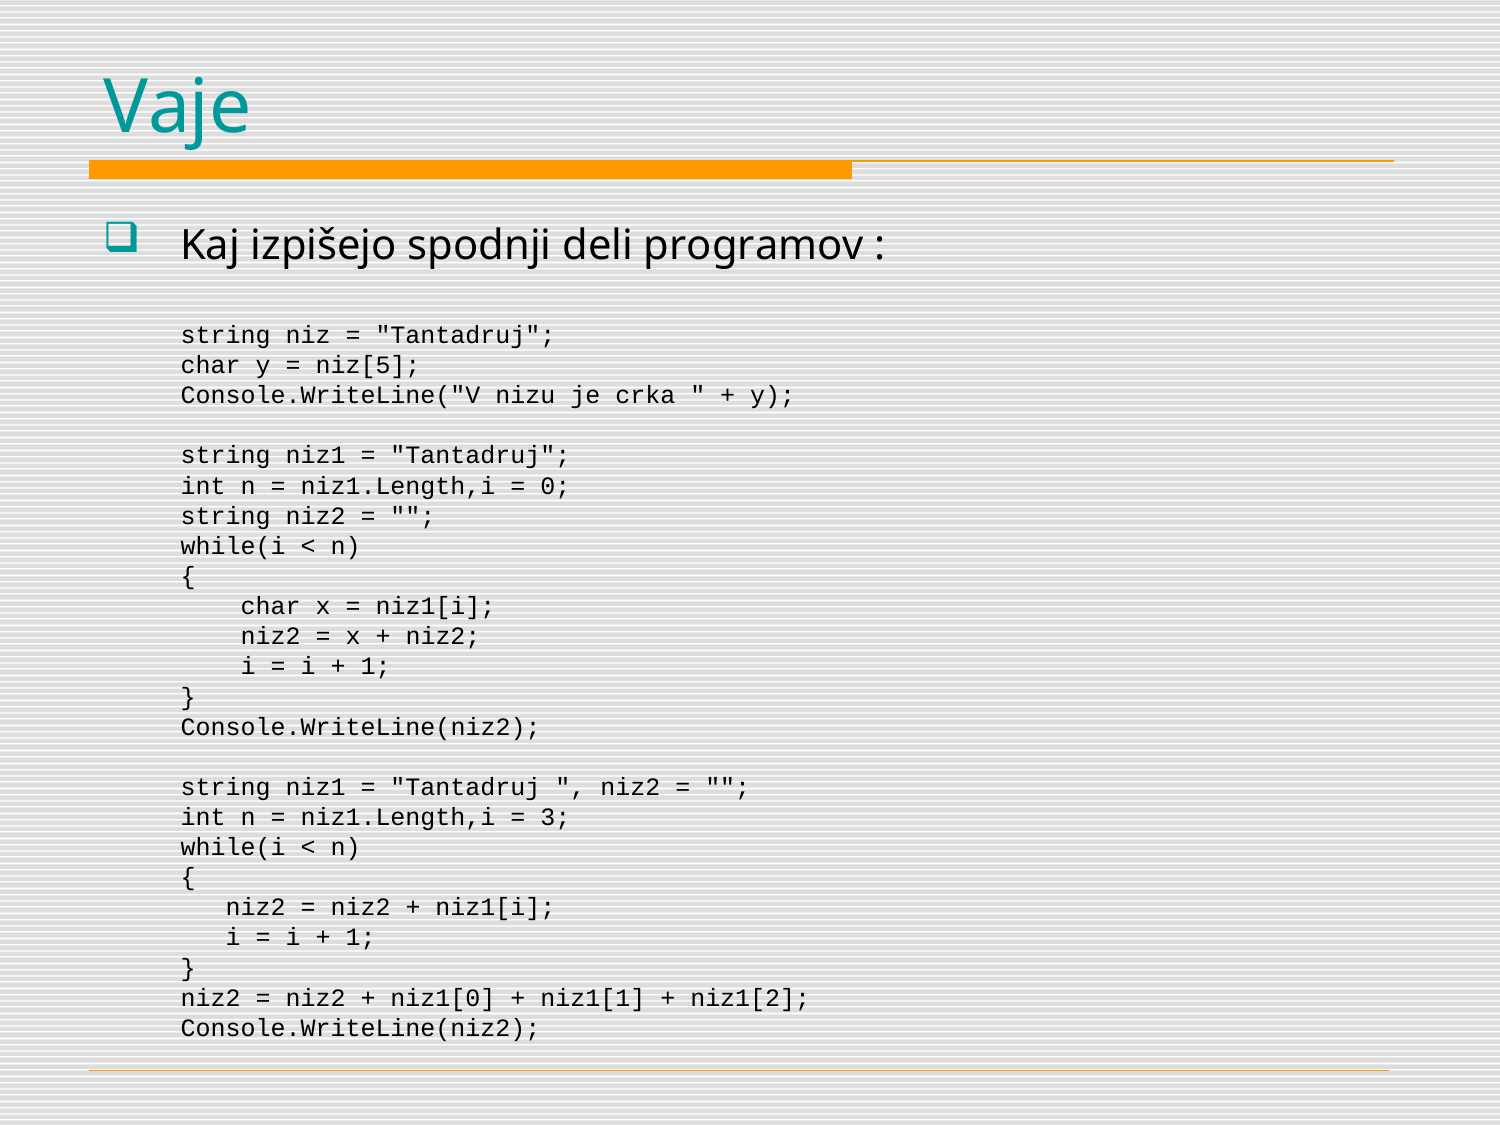

# Vaje
Kaj izpišejo spodnji deli programov :
string niz = "Tantadruj";
char y = niz[5];
Console.WriteLine("V nizu je crka " + y);
string niz1 = "Tantadruj";
int n = niz1.Length,i = 0;
string niz2 = "";
while(i < n)
{
 char x = niz1[i];
 niz2 = x + niz2;
 i = i + 1;
}
Console.WriteLine(niz2);
string niz1 = "Tantadruj ", niz2 = "";
int n = niz1.Length,i = 3;
while(i < n)
{
 niz2 = niz2 + niz1[i];
 i = i + 1;
}
niz2 = niz2 + niz1[0] + niz1[1] + niz1[2];
Console.WriteLine(niz2);